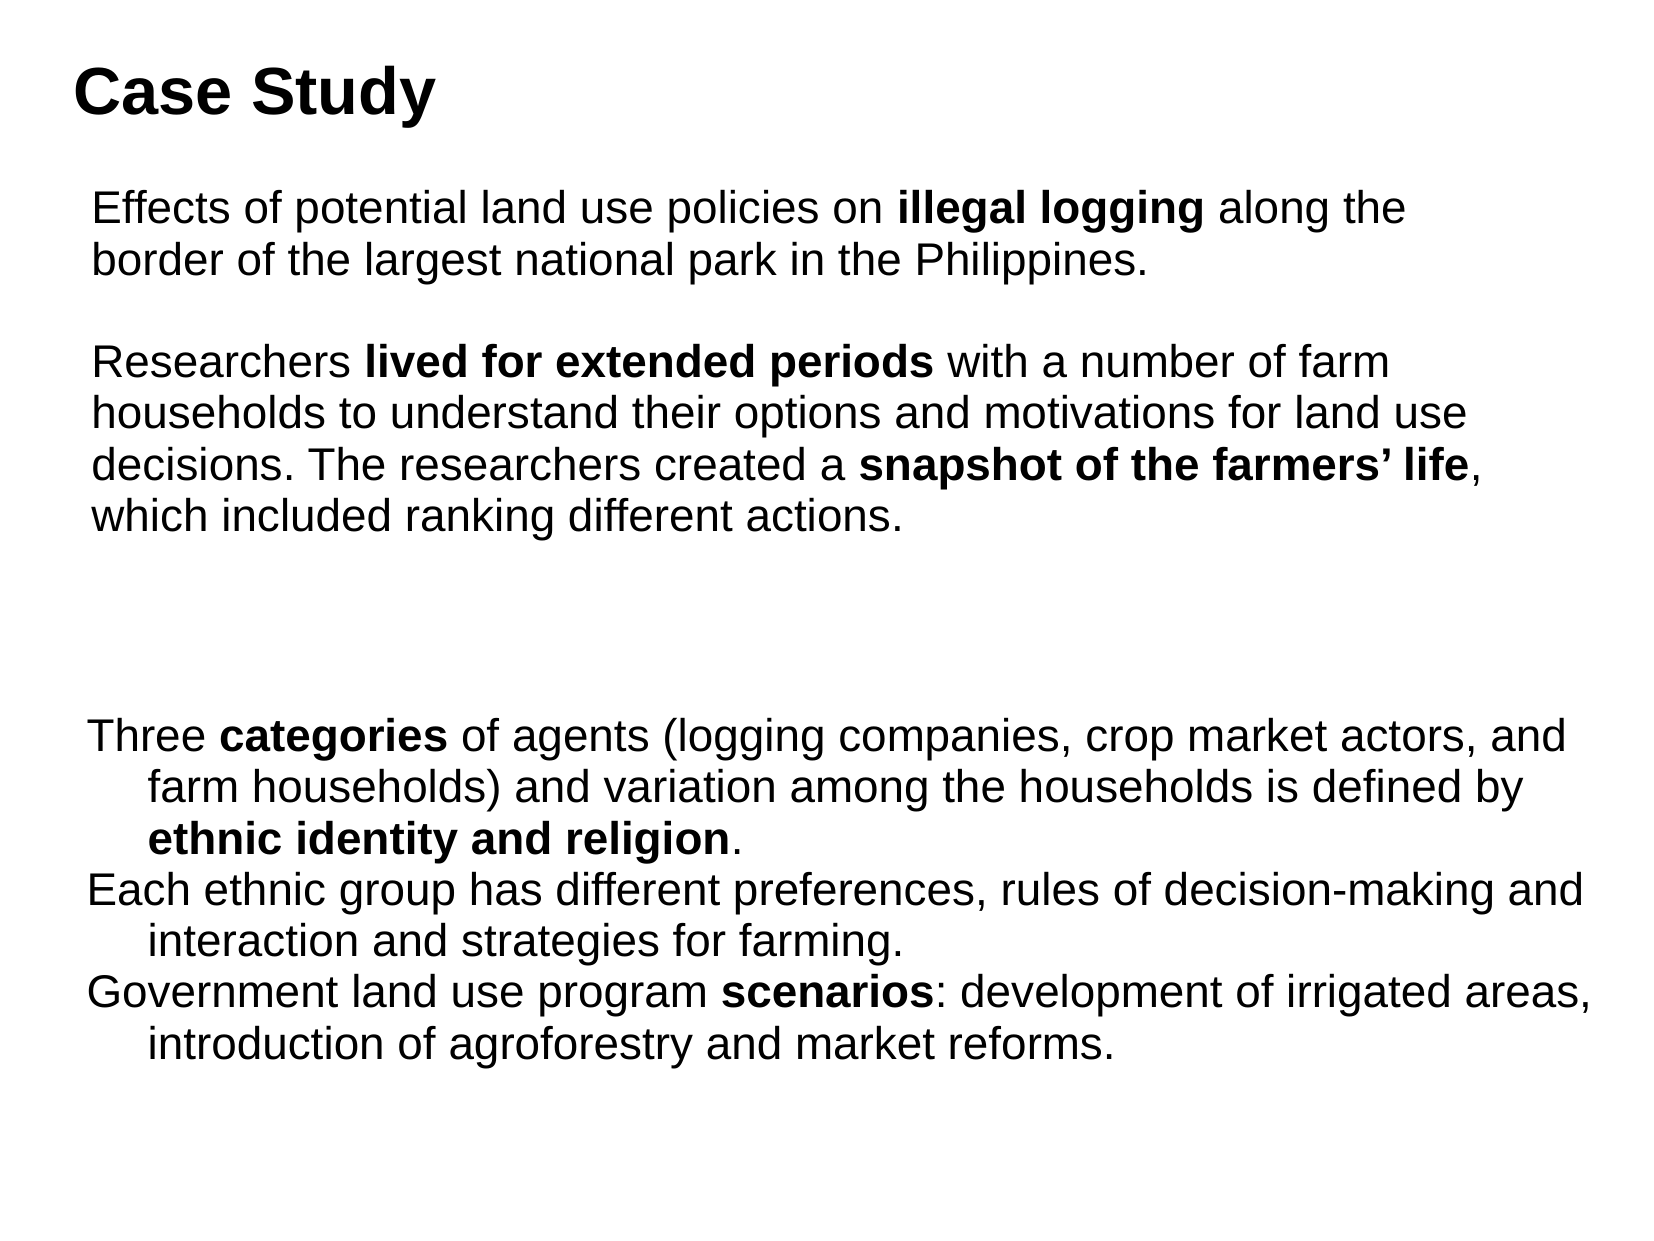

Case Study
Effects of potential land use policies on illegal logging along the border of the largest national park in the Philippines.
Researchers lived for extended periods with a number of farm households to understand their options and motivations for land use decisions. The researchers created a snapshot of the farmers’ life,
which included ranking different actions.
 Three categories of agents (logging companies, crop market actors, and 		farm households) and variation among the households is defined by 			ethnic identity and religion.
 Each ethnic group has different preferences, rules of decision-making and 		interaction and strategies for farming.
 Government land use program scenarios: development of irrigated areas, 		introduction of agroforestry and market reforms.